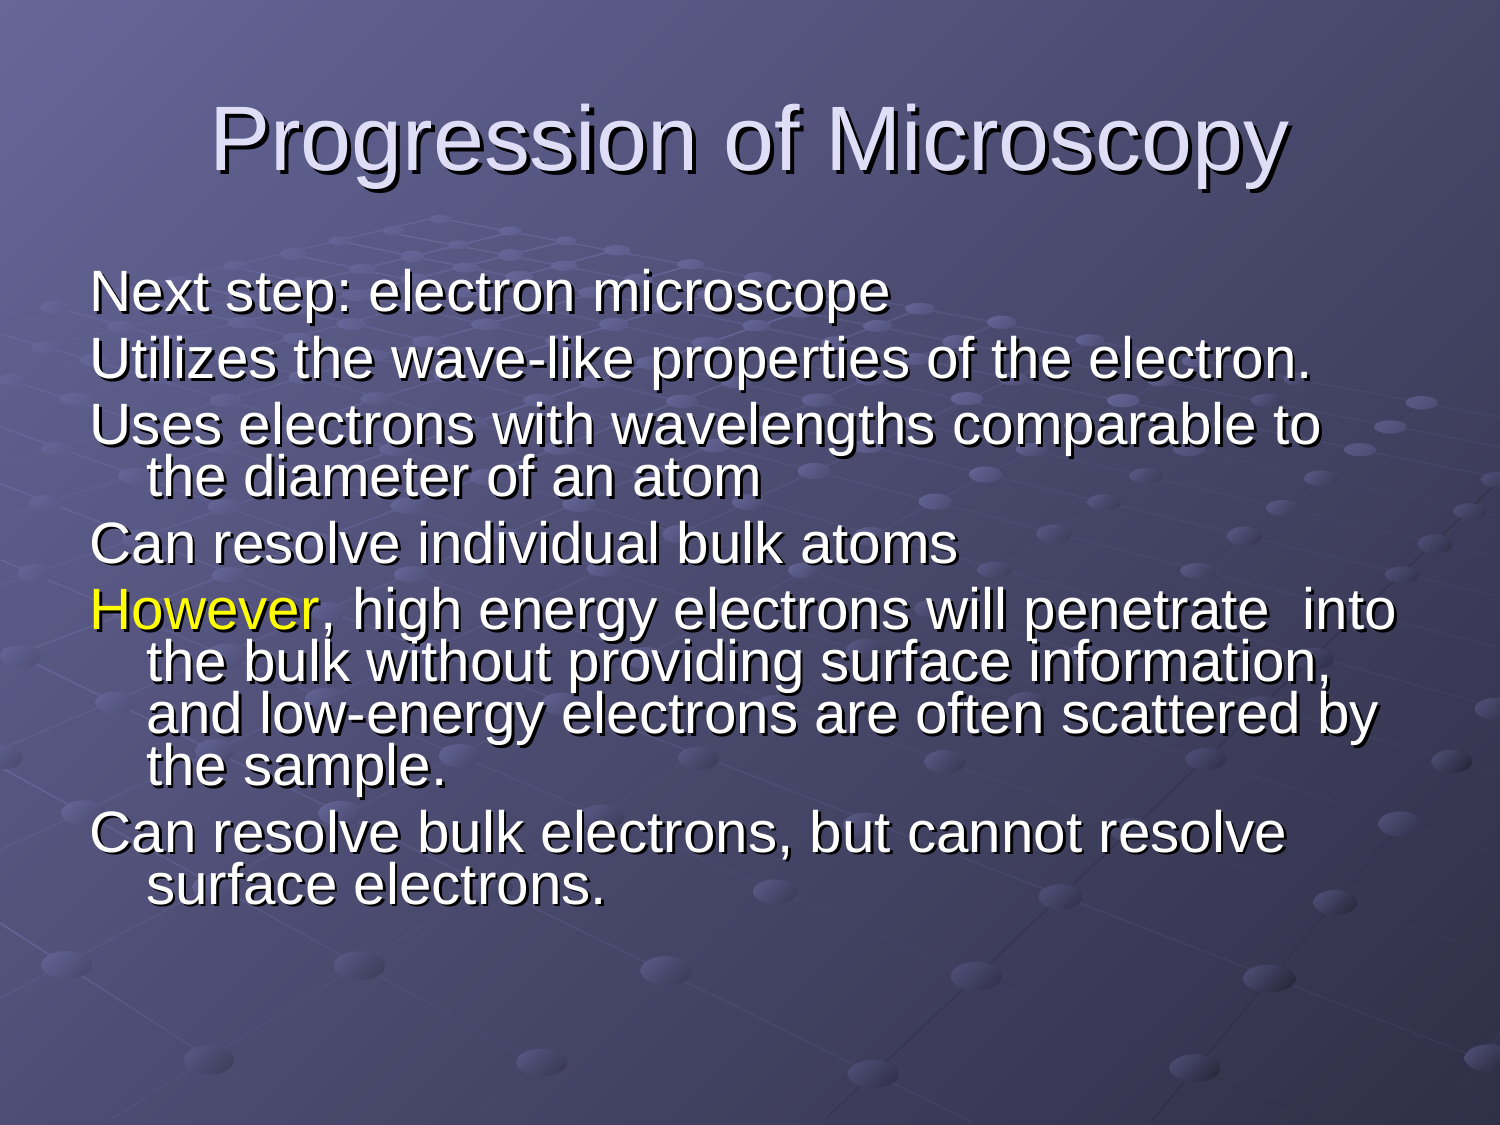

# Progression of Microscopy
Next step: electron microscope
Utilizes the wave-like properties of the electron.
Uses electrons with wavelengths comparable to the diameter of an atom
Can resolve individual bulk atoms
However, high energy electrons will penetrate into the bulk without providing surface information, and low-energy electrons are often scattered by the sample.
Can resolve bulk electrons, but cannot resolve surface electrons.